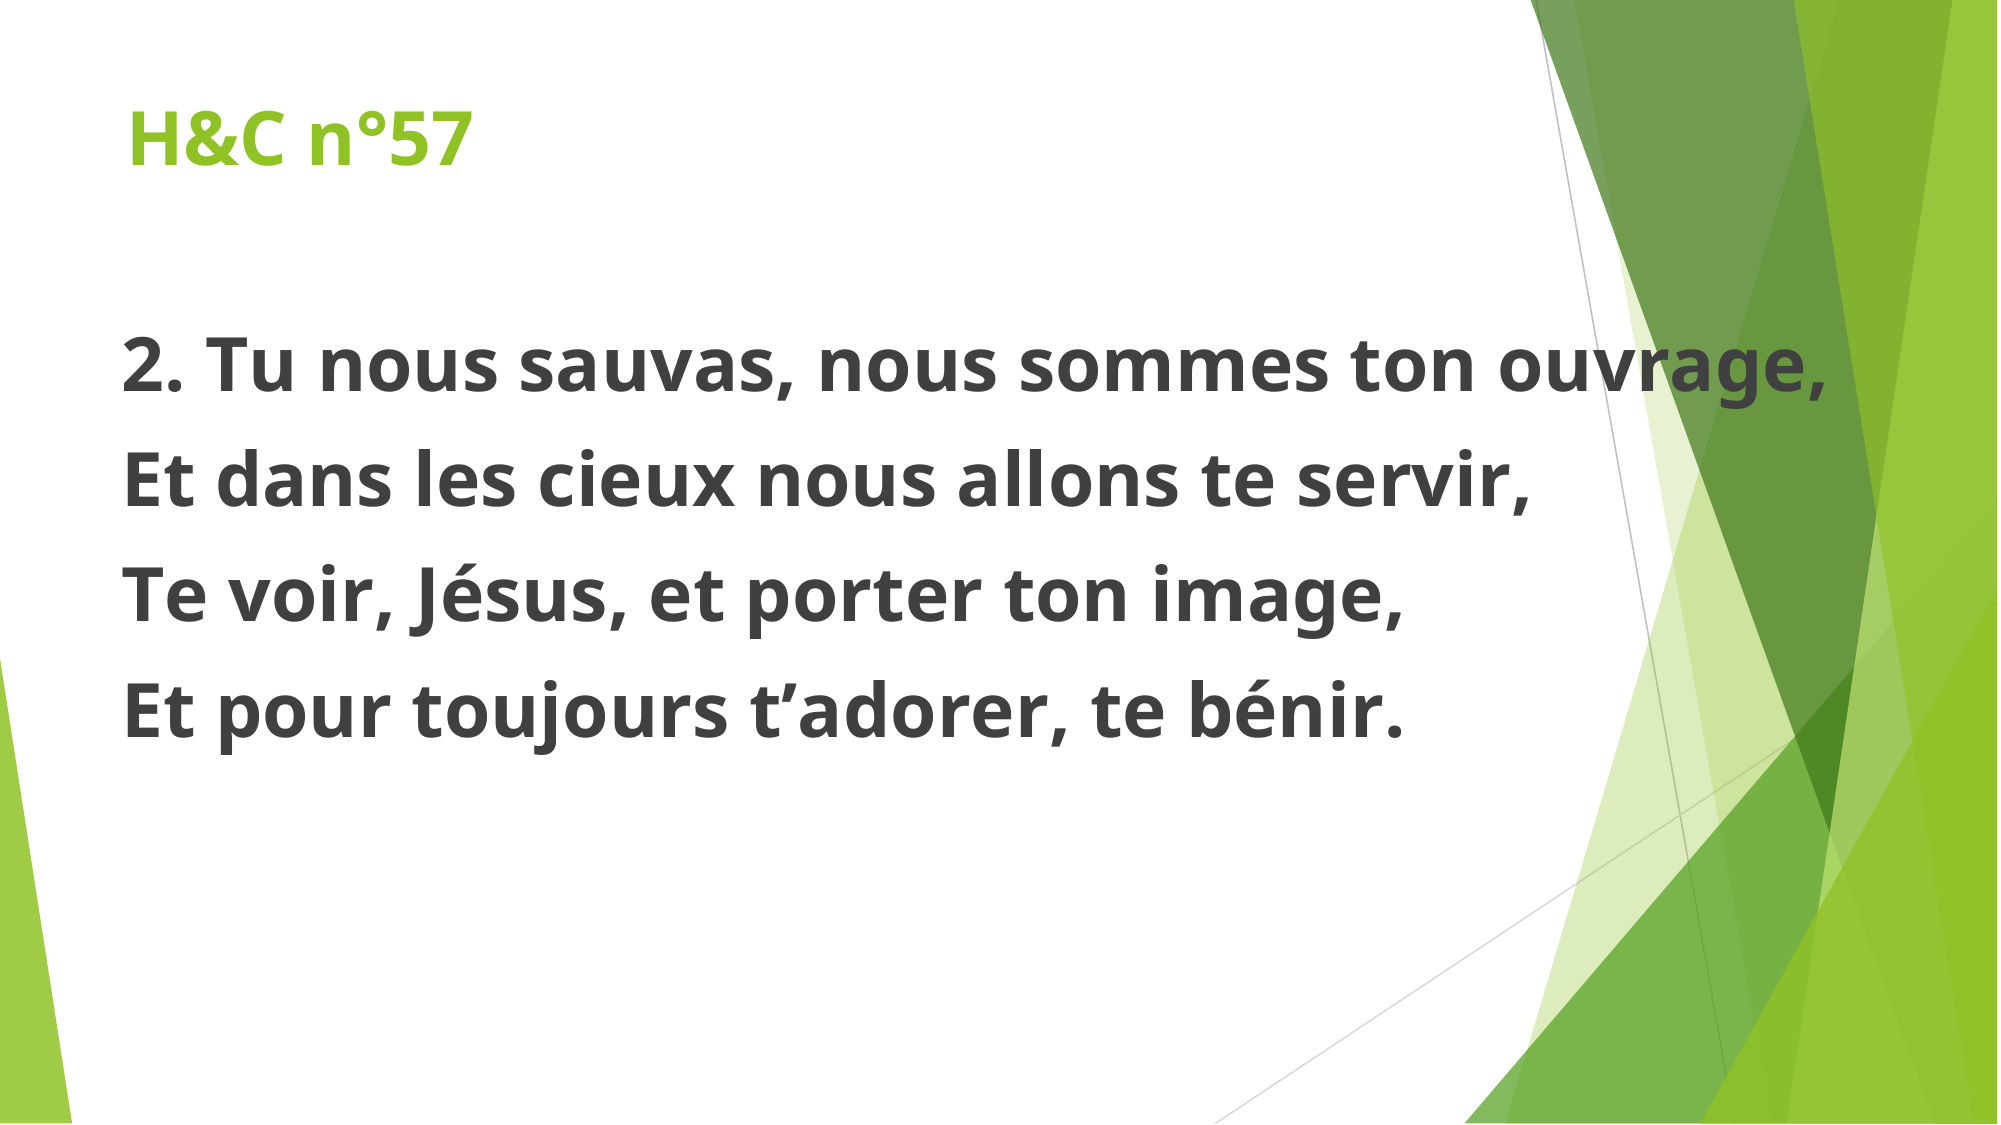

H&C n°57
2. Tu nous sauvas, nous sommes ton ouvrage,
Et dans les cieux nous allons te servir,
Te voir, Jésus, et porter ton image,
Et pour toujours t’adorer, te bénir.